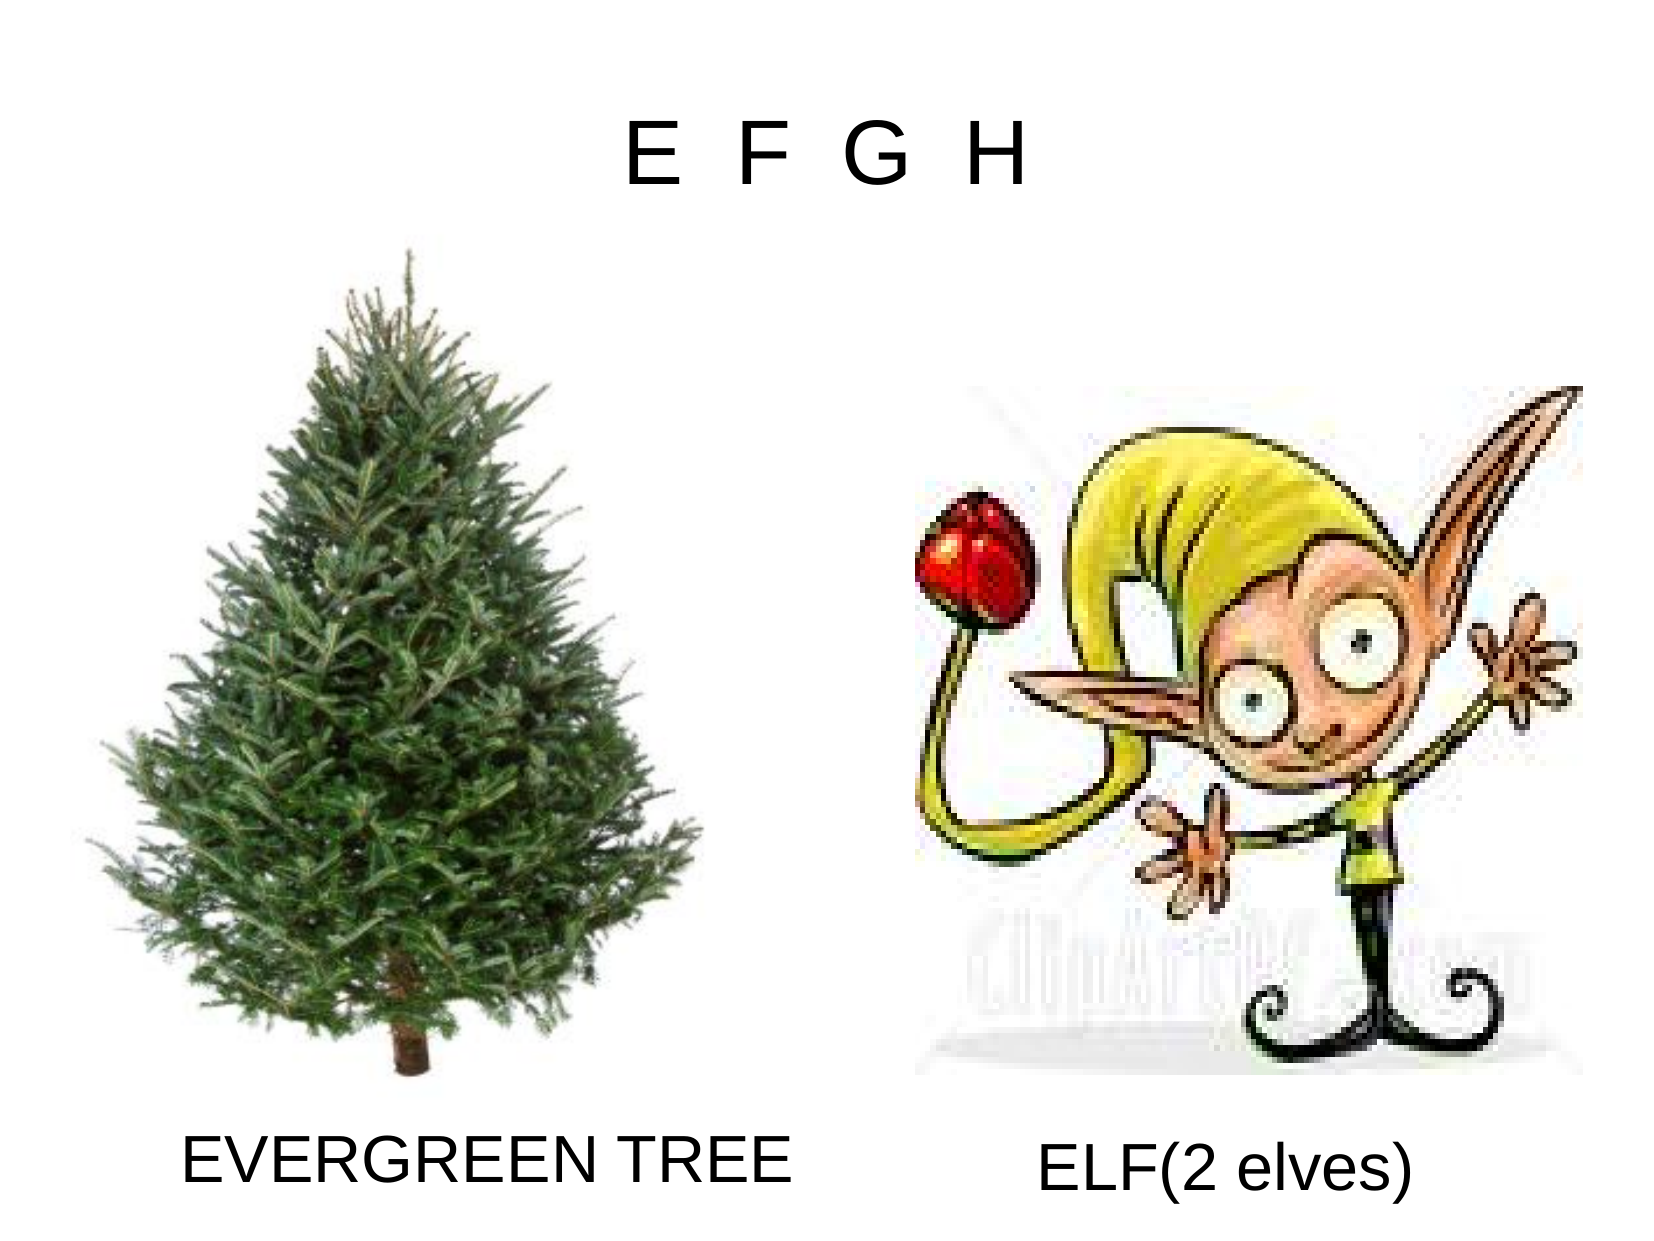

# E F G H
EVERGREEN TREE
ELF(2 elves)